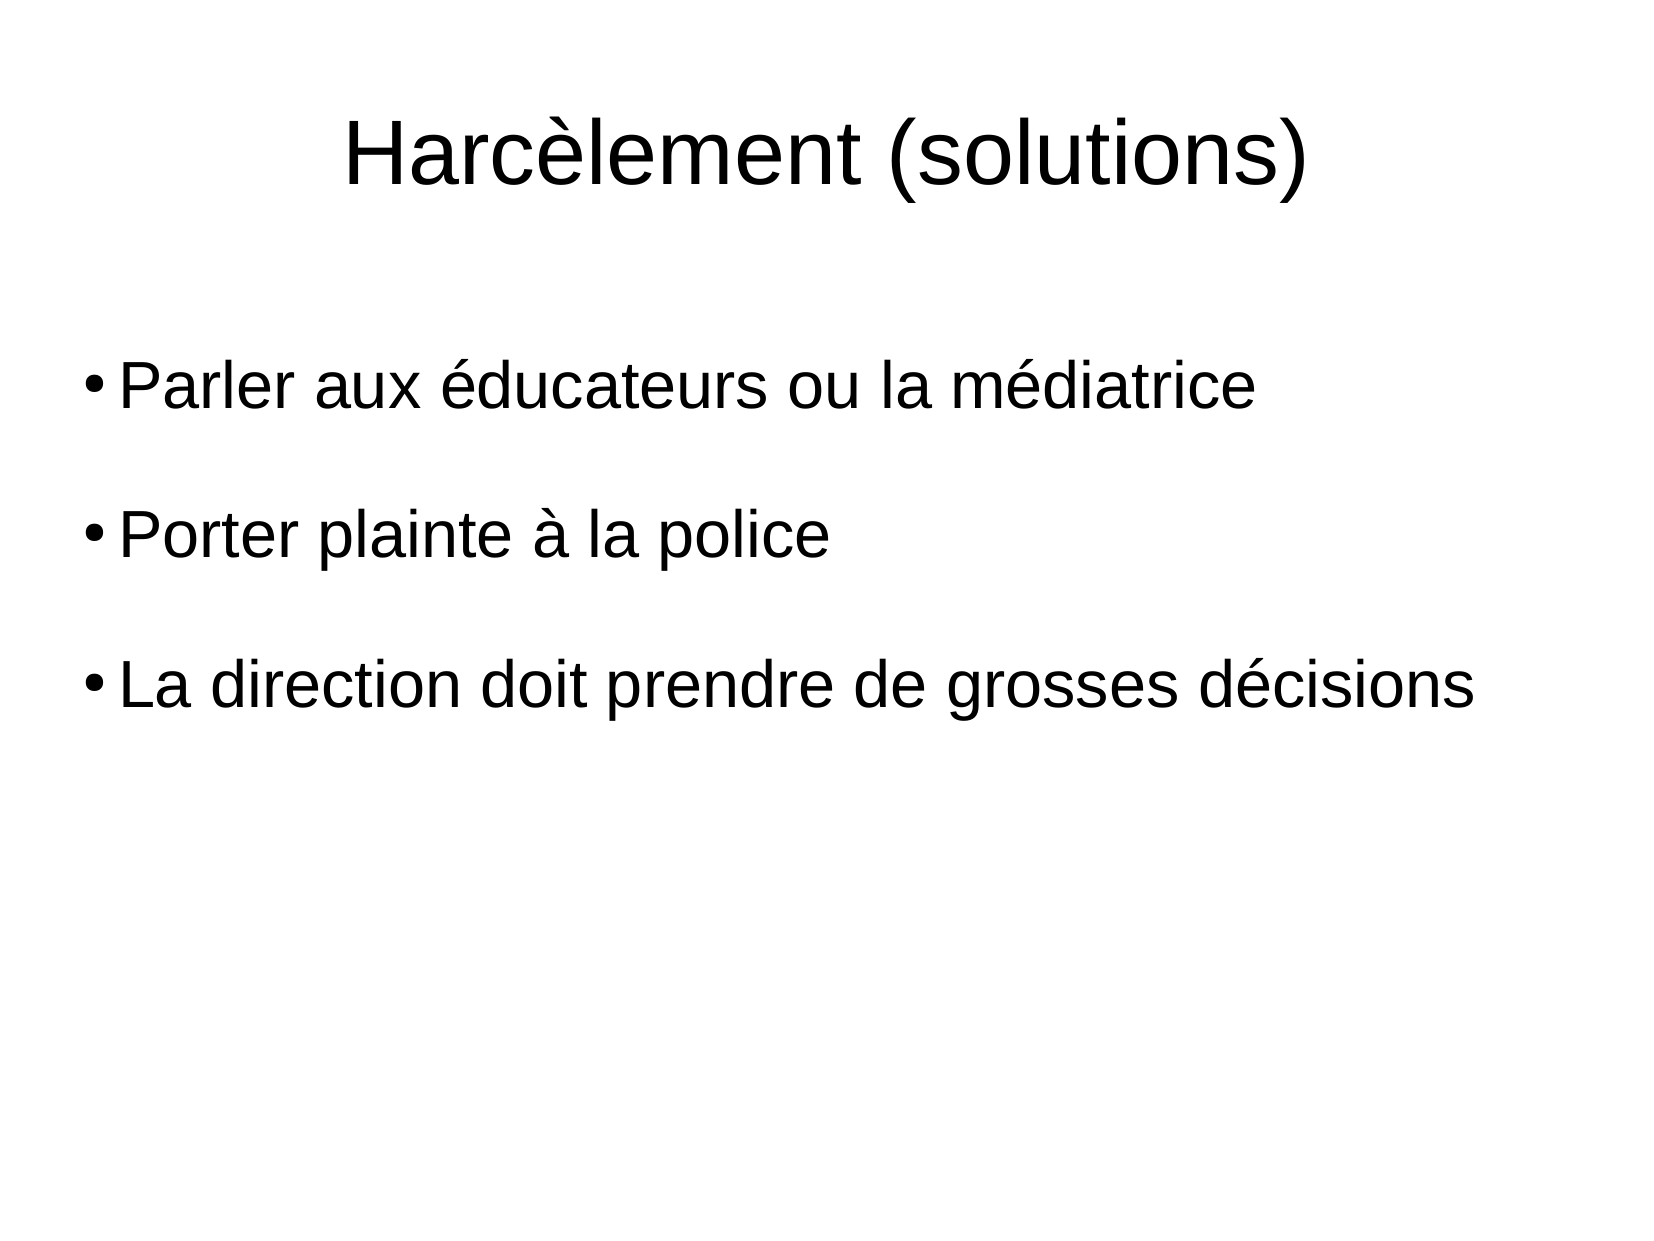

# Harcèlement (solutions)
Parler aux éducateurs ou la médiatrice
Porter plainte à la police
La direction doit prendre de grosses décisions